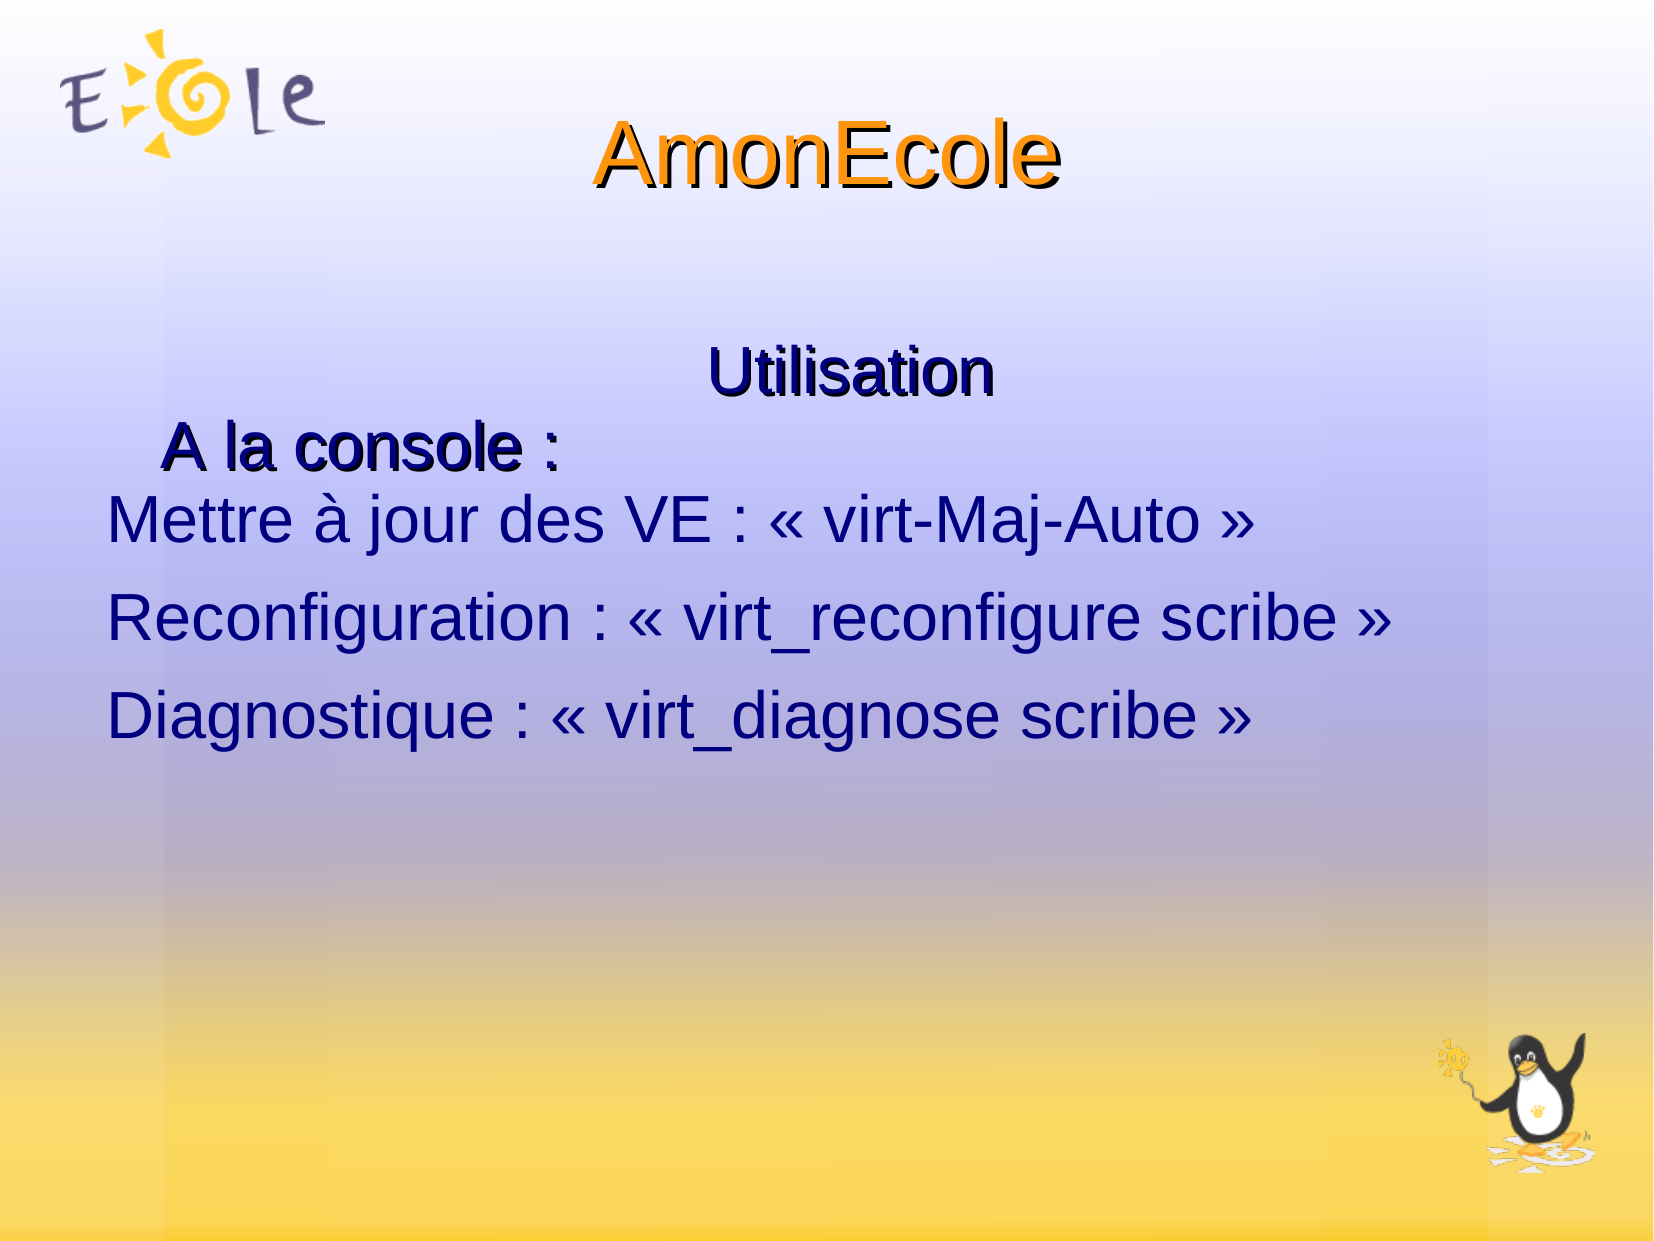

# AmonEcole
Utilisation
 A la console :
Mettre à jour des VE : « virt-Maj-Auto »
Reconfiguration : « virt_reconfigure scribe »
Diagnostique : « virt_diagnose scribe »